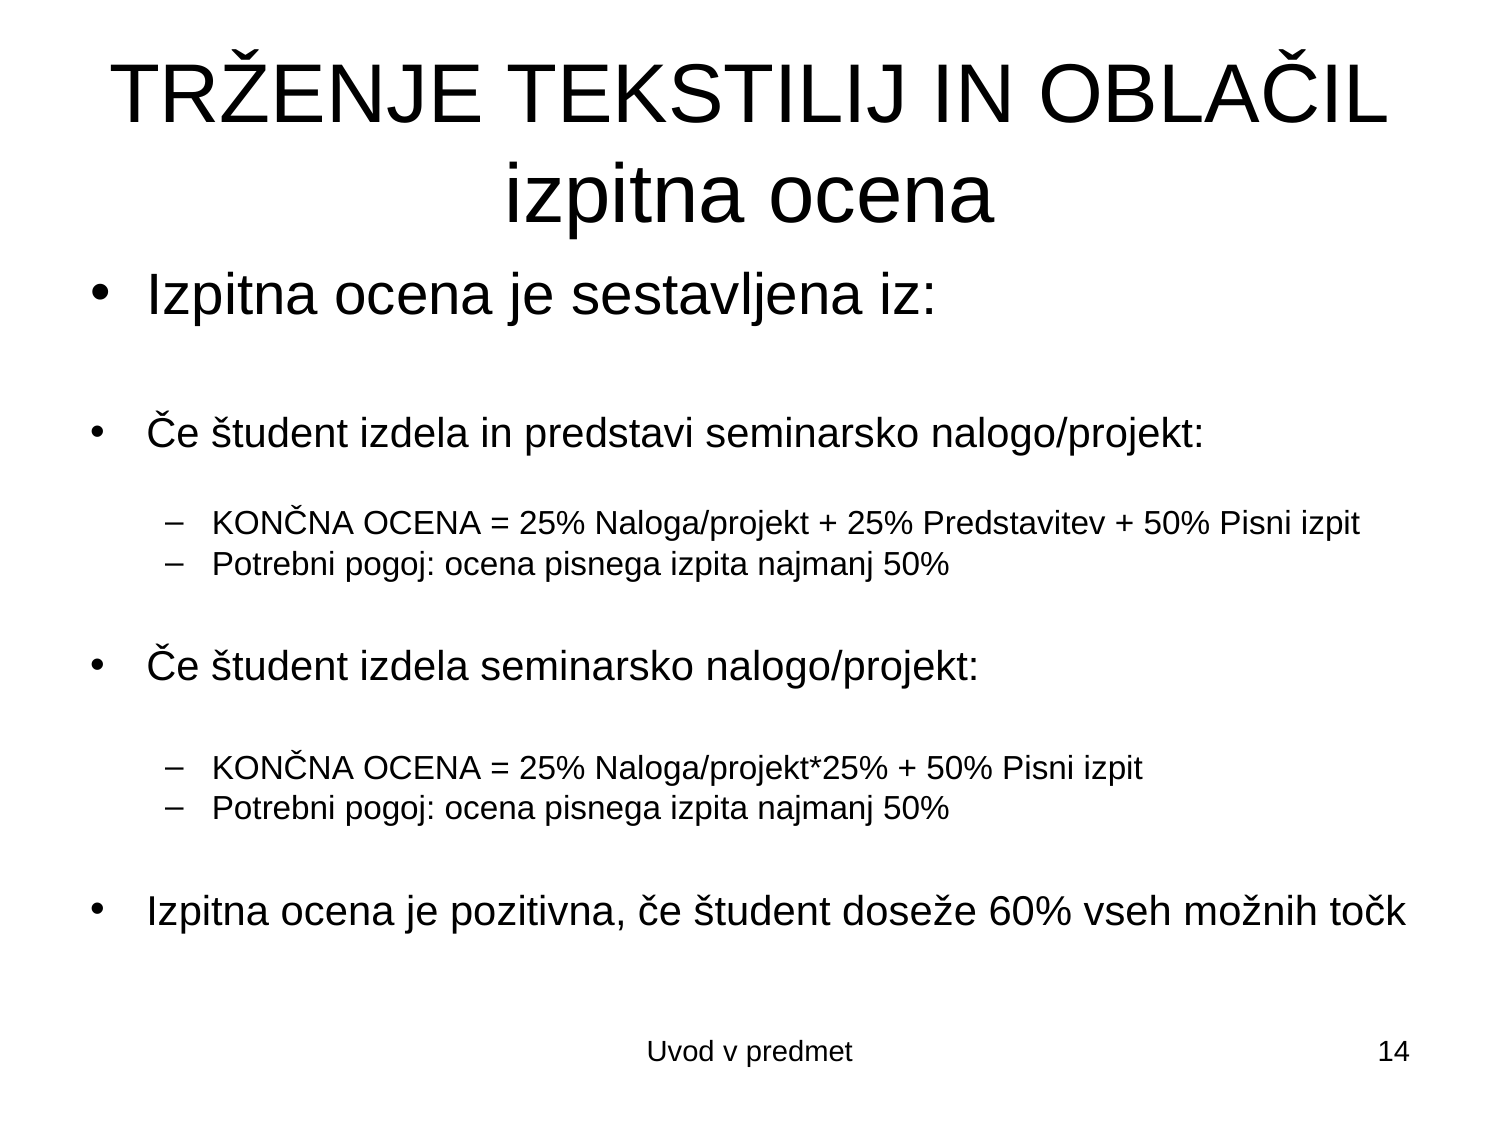

# TRŽENJE TEKSTILIJ IN OBLAČIL izpitna ocena
Izpitna ocena je sestavljena iz:
Če študent izdela in predstavi seminarsko nalogo/projekt:
KONČNA OCENA = 25% Naloga/projekt + 25% Predstavitev + 50% Pisni izpit
Potrebni pogoj: ocena pisnega izpita najmanj 50%
Če študent izdela seminarsko nalogo/projekt:
KONČNA OCENA = 25% Naloga/projekt*25% + 50% Pisni izpit
Potrebni pogoj: ocena pisnega izpita najmanj 50%
Izpitna ocena je pozitivna, če študent doseže 60% vseh možnih točk
Uvod v predmet